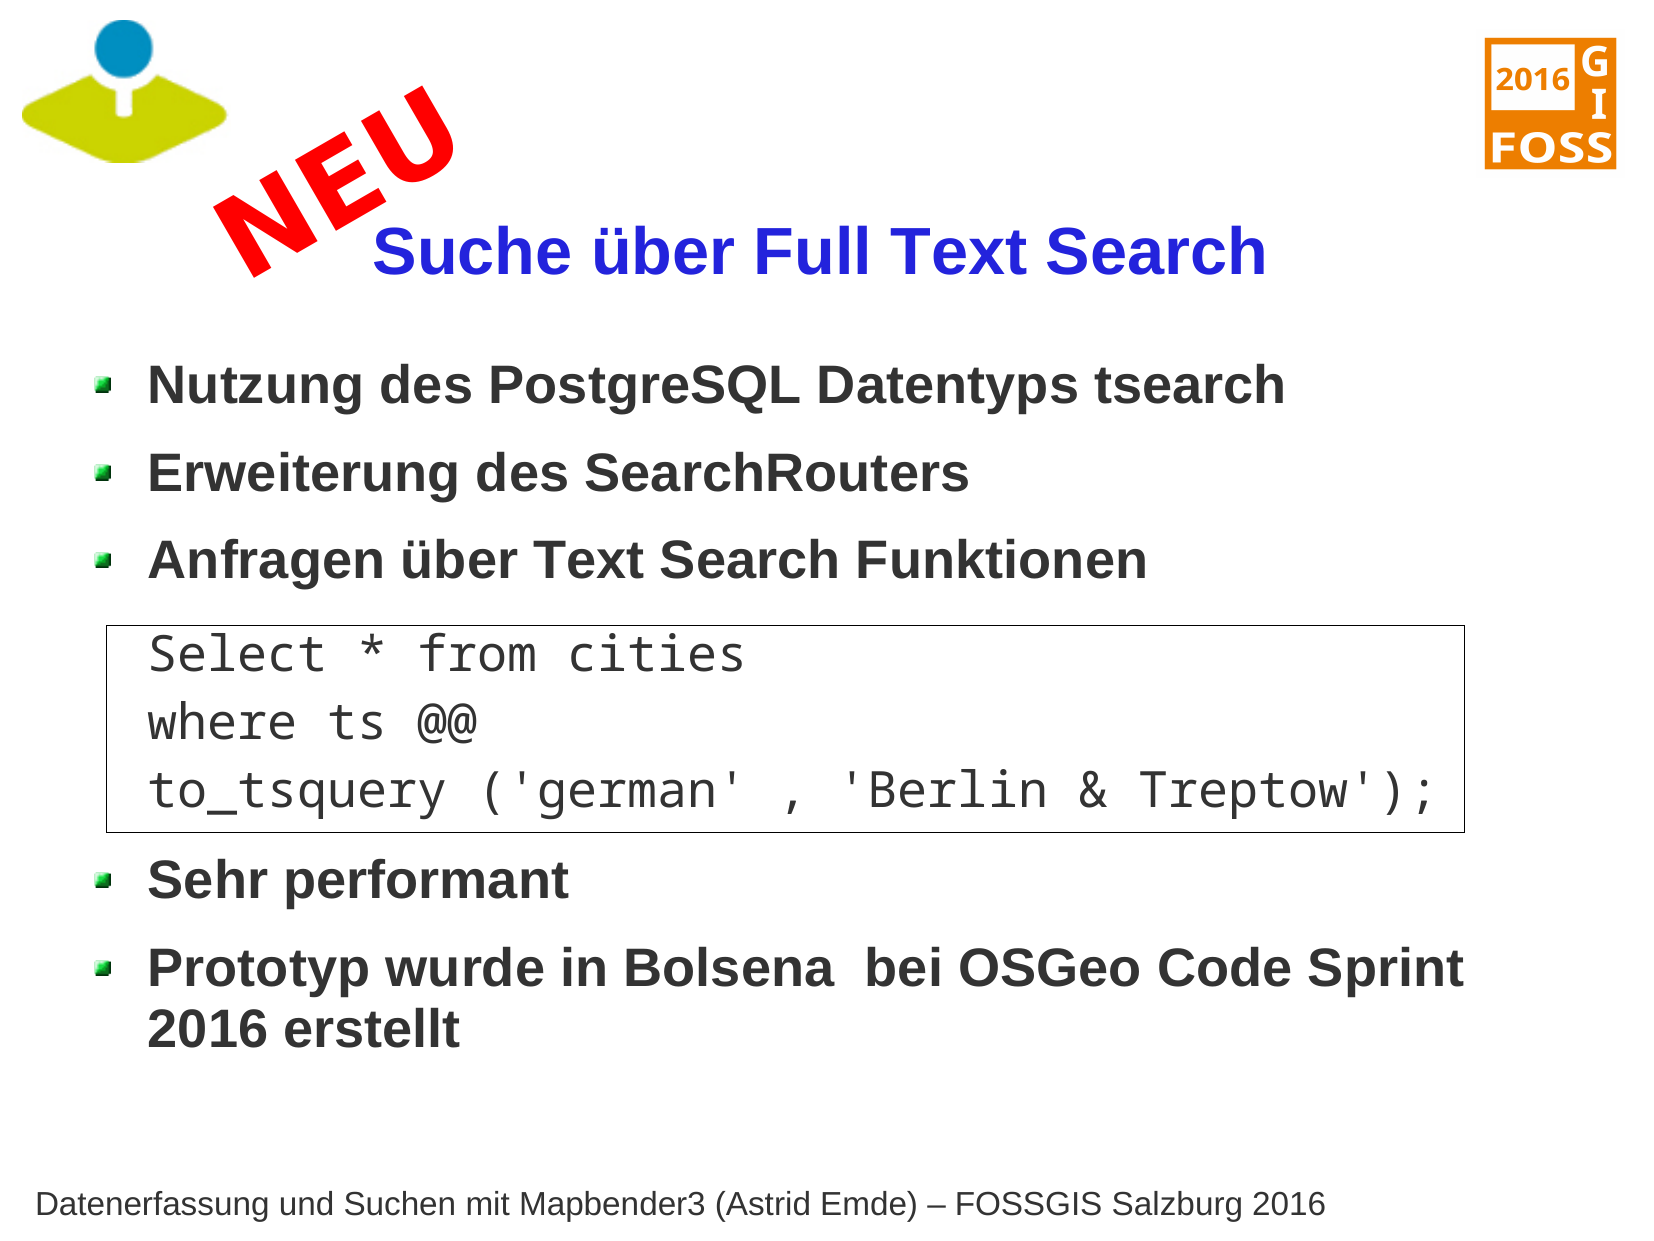

NEU
# Suche über Full Text Search
Nutzung des PostgreSQL Datentyps tsearch
Erweiterung des SearchRouters
Anfragen über Text Search Funktionen
Select * from cities
where ts @@
to_tsquery ('german' , 'Berlin & Treptow');
Sehr performant
Prototyp wurde in Bolsena bei OSGeo Code Sprint 2016 erstellt